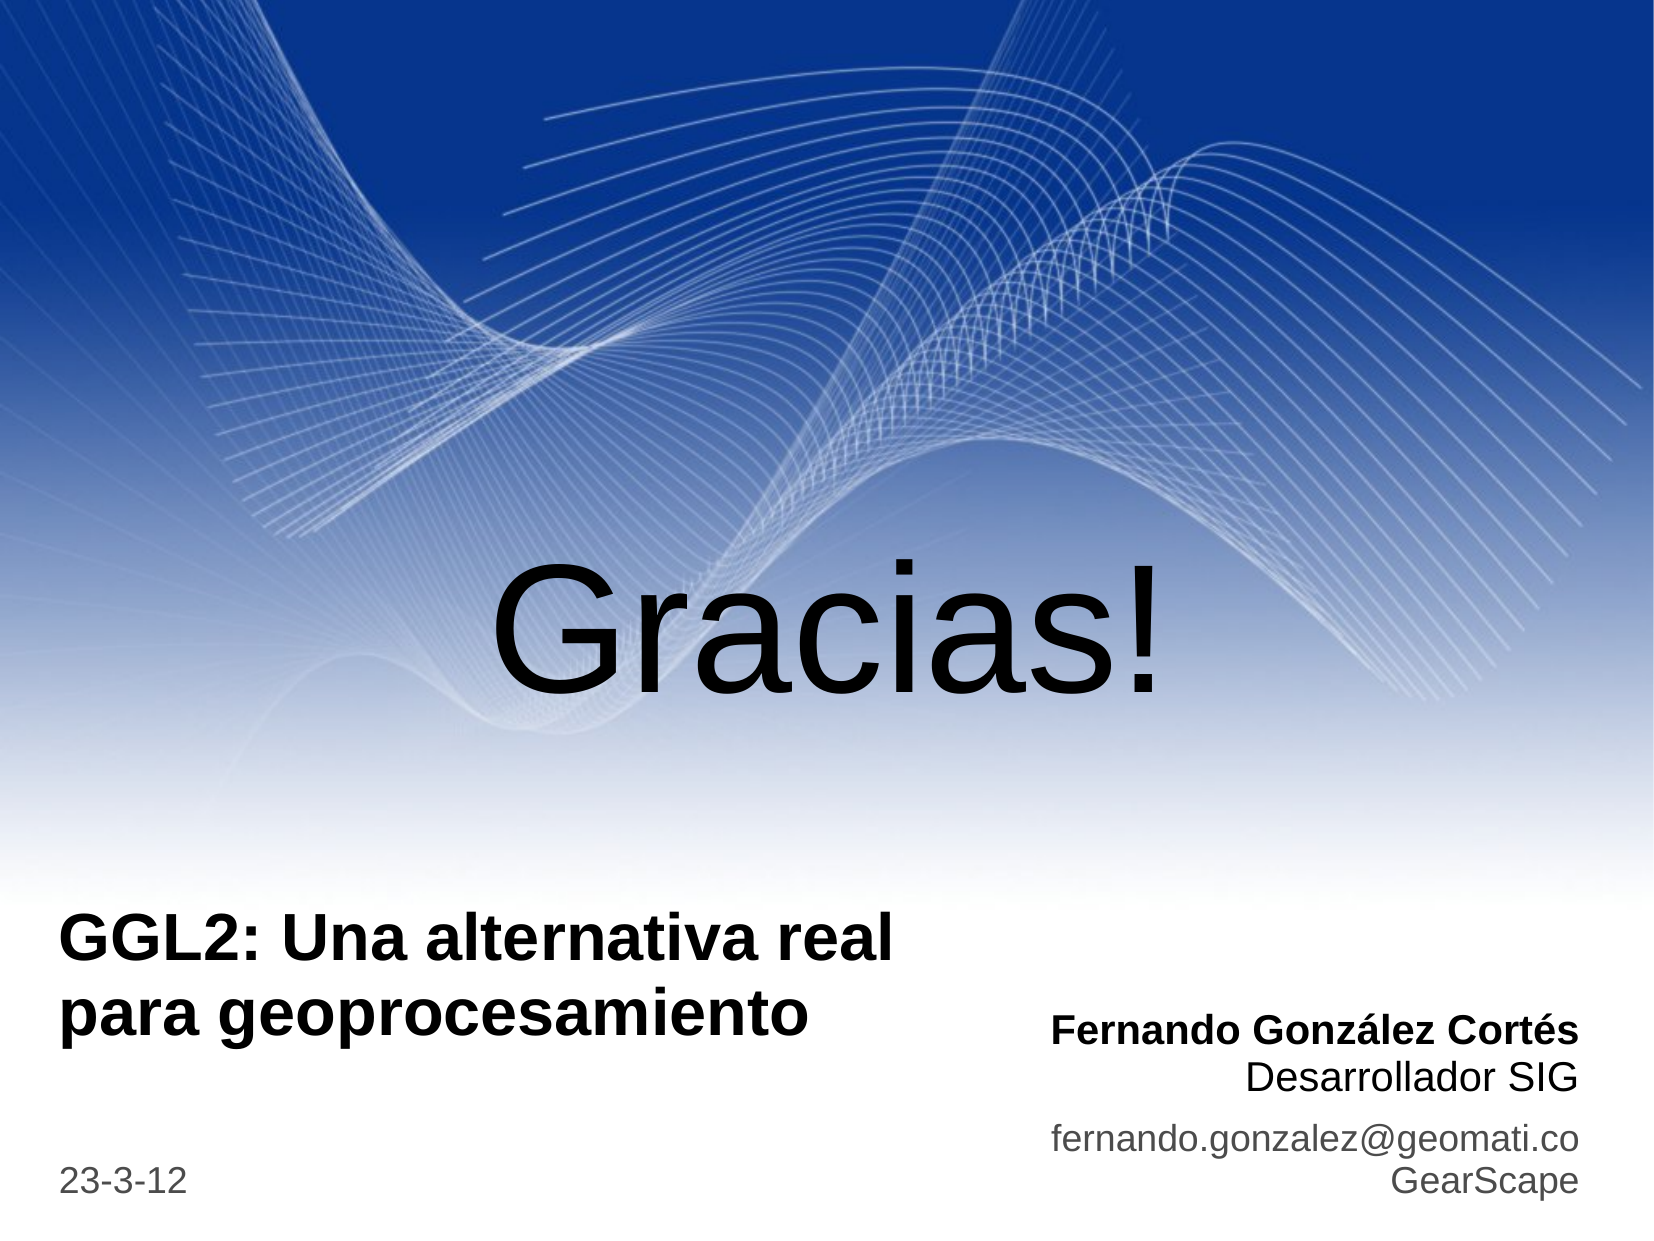

Gracias!
# GGL2: Una alternativa real para geoprocesamiento